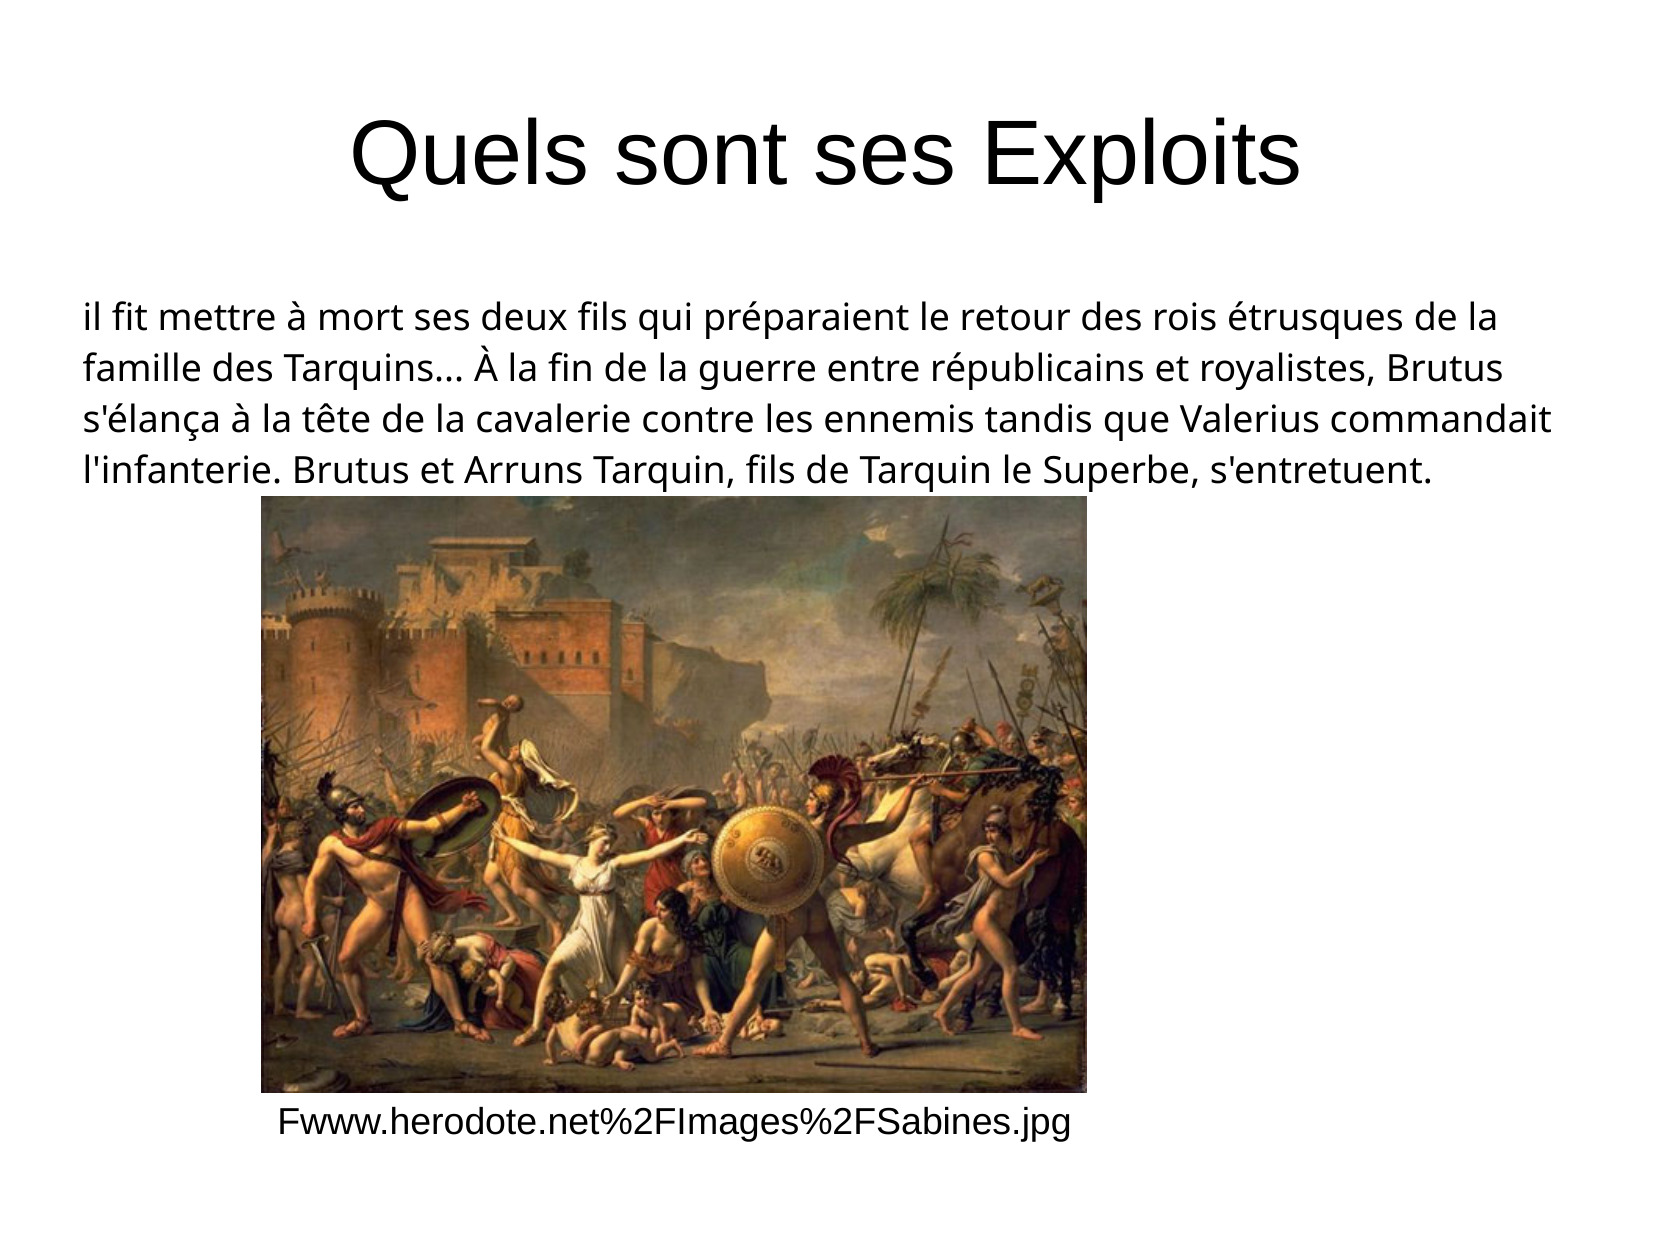

# Quels sont ses Exploits
il fit mettre à mort ses deux fils qui préparaient le retour des rois étrusques de la famille des Tarquins... À la fin de la guerre entre républicains et royalistes, Brutus s'élança à la tête de la cavalerie contre les ennemis tandis que Valerius commandait l'infanterie. Brutus et Arruns Tarquin, fils de Tarquin le Superbe, s'entretuent.
Fwww.herodote.net%2FImages%2FSabines.jpg